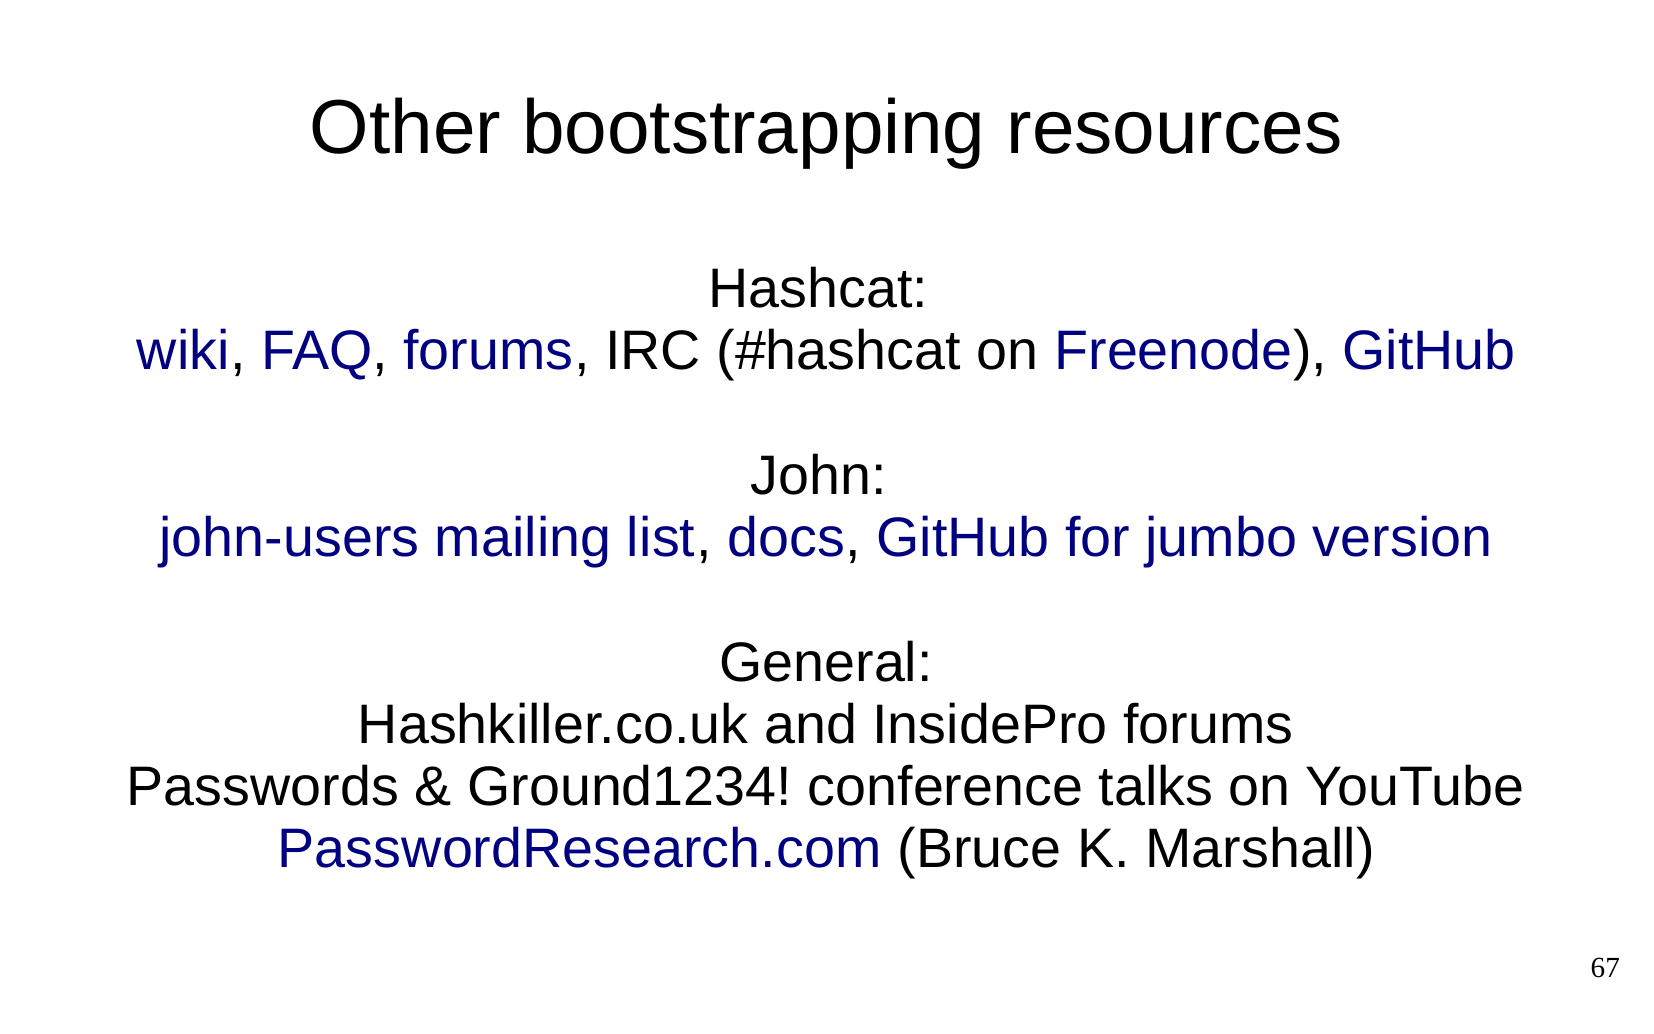

# Other bootstrapping resources
Hashcat:
wiki, FAQ, forums, IRC (#hashcat on Freenode), GitHub
John:
john-users mailing list, docs, GitHub for jumbo version
General:
Hashkiller.co.uk and InsidePro forums
Passwords & Ground1234! conference talks on YouTube
PasswordResearch.com (Bruce K. Marshall)